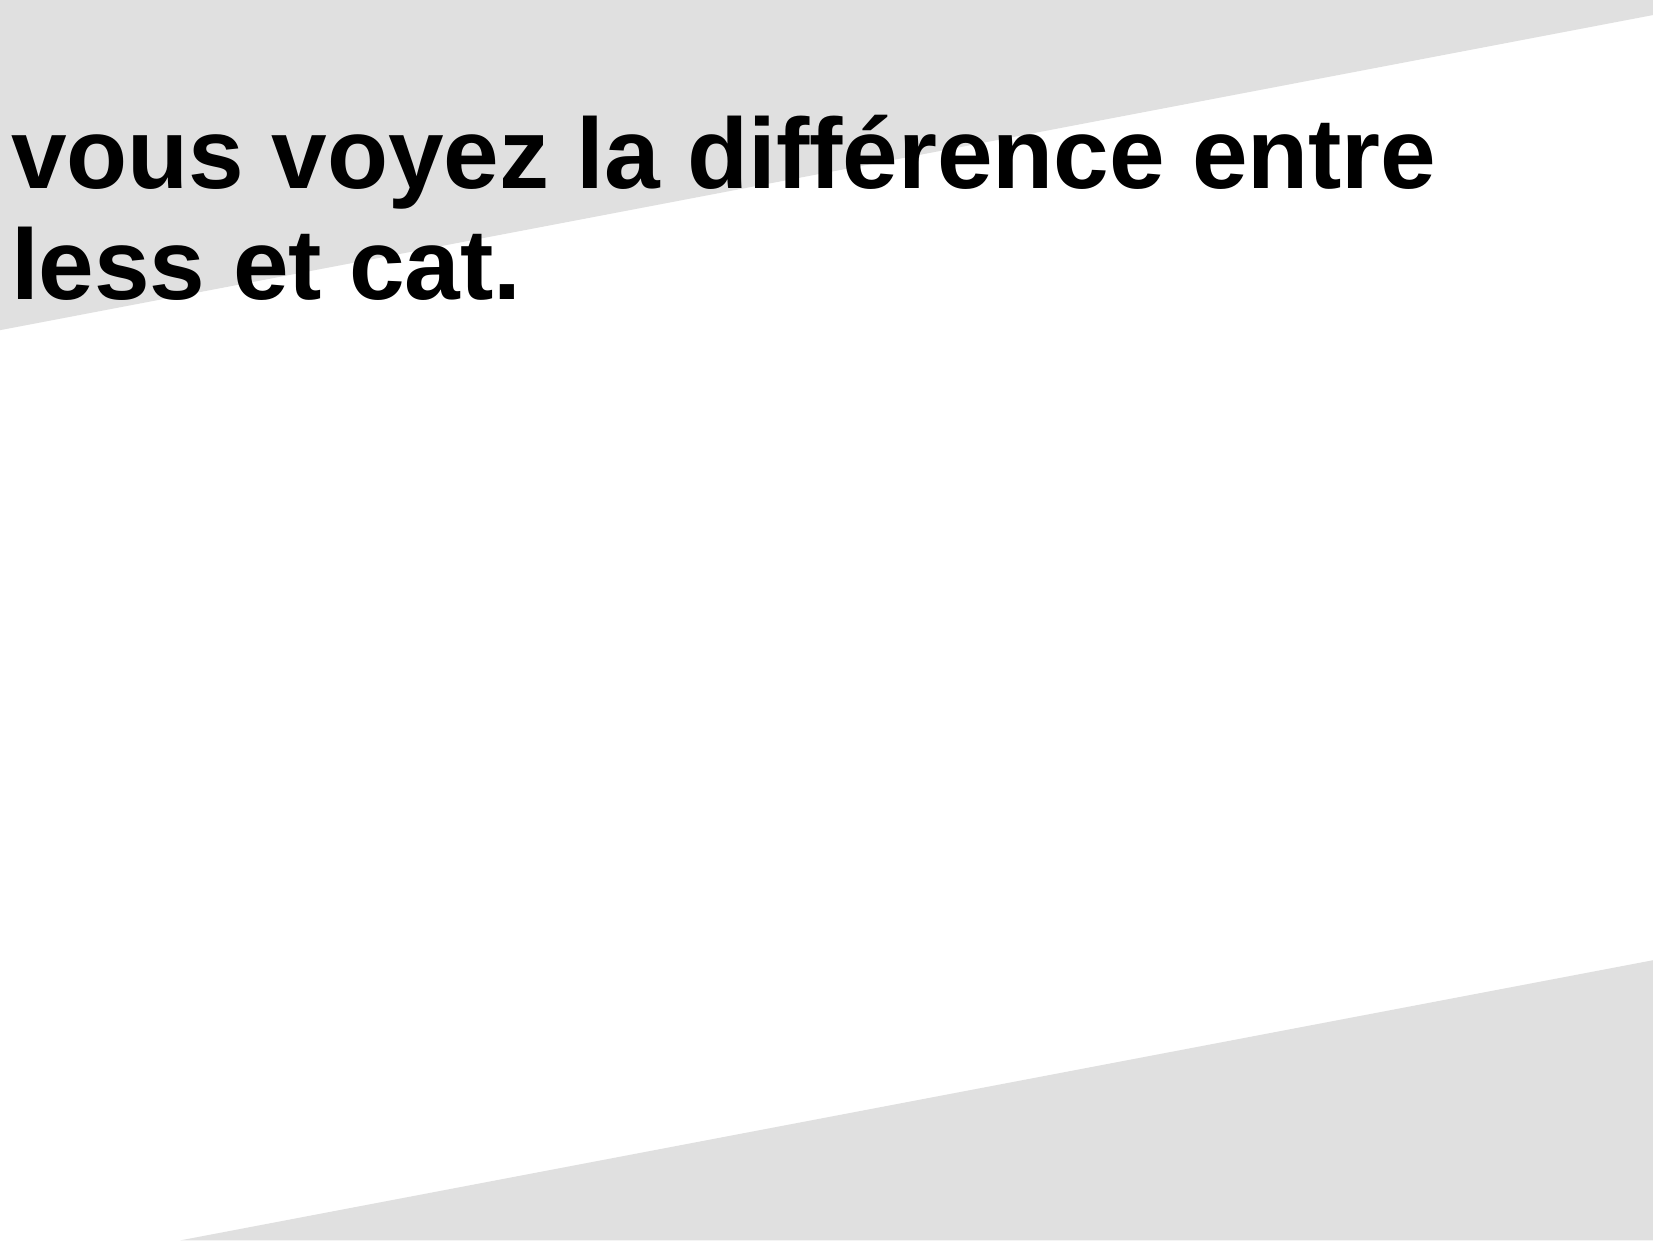

# vous voyez la différence entre less et cat.